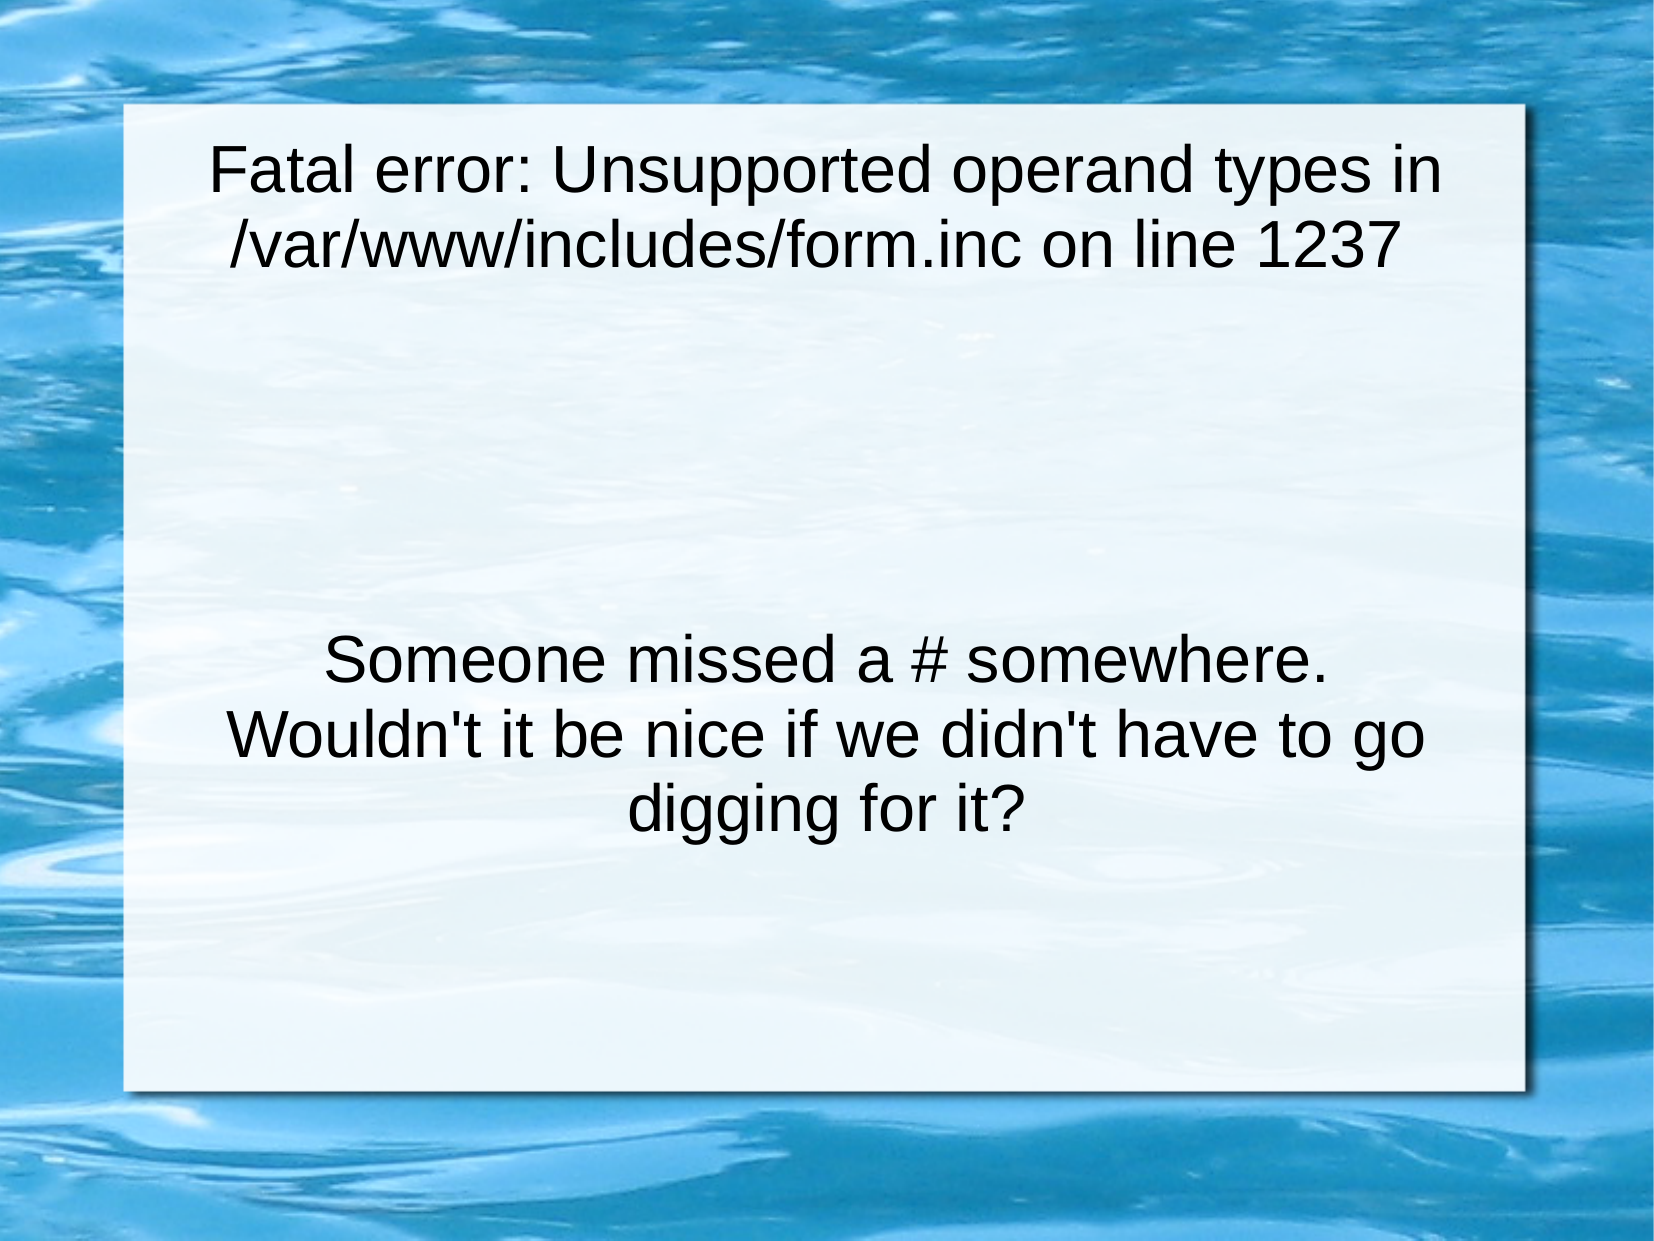

# Fatal error: Unsupported operand types in /var/www/includes/form.inc on line 1237
Someone missed a # somewhere.
Wouldn't it be nice if we didn't have to go digging for it?